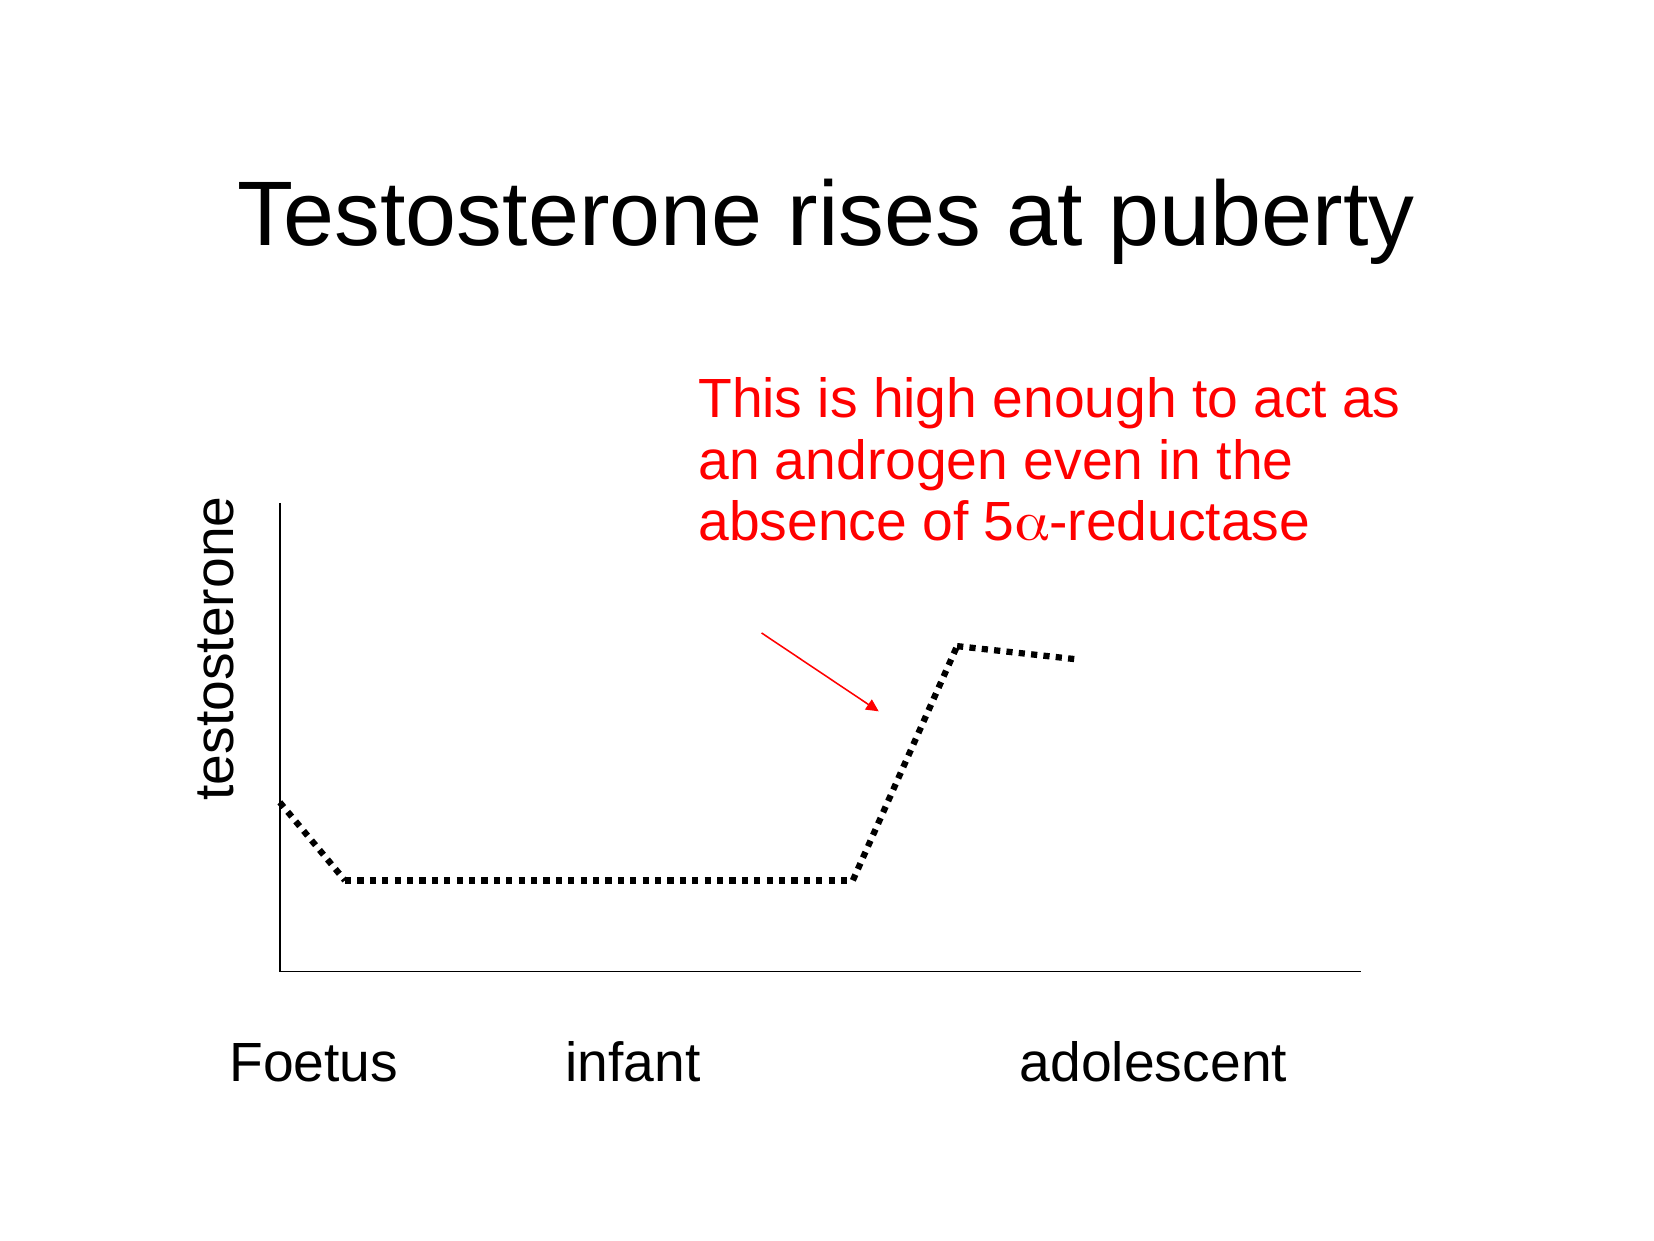

# Testosterone rises at puberty
This is high enough to act as an androgen even in the absence of 5-reductase
testosterone
Foetus infant adolescent